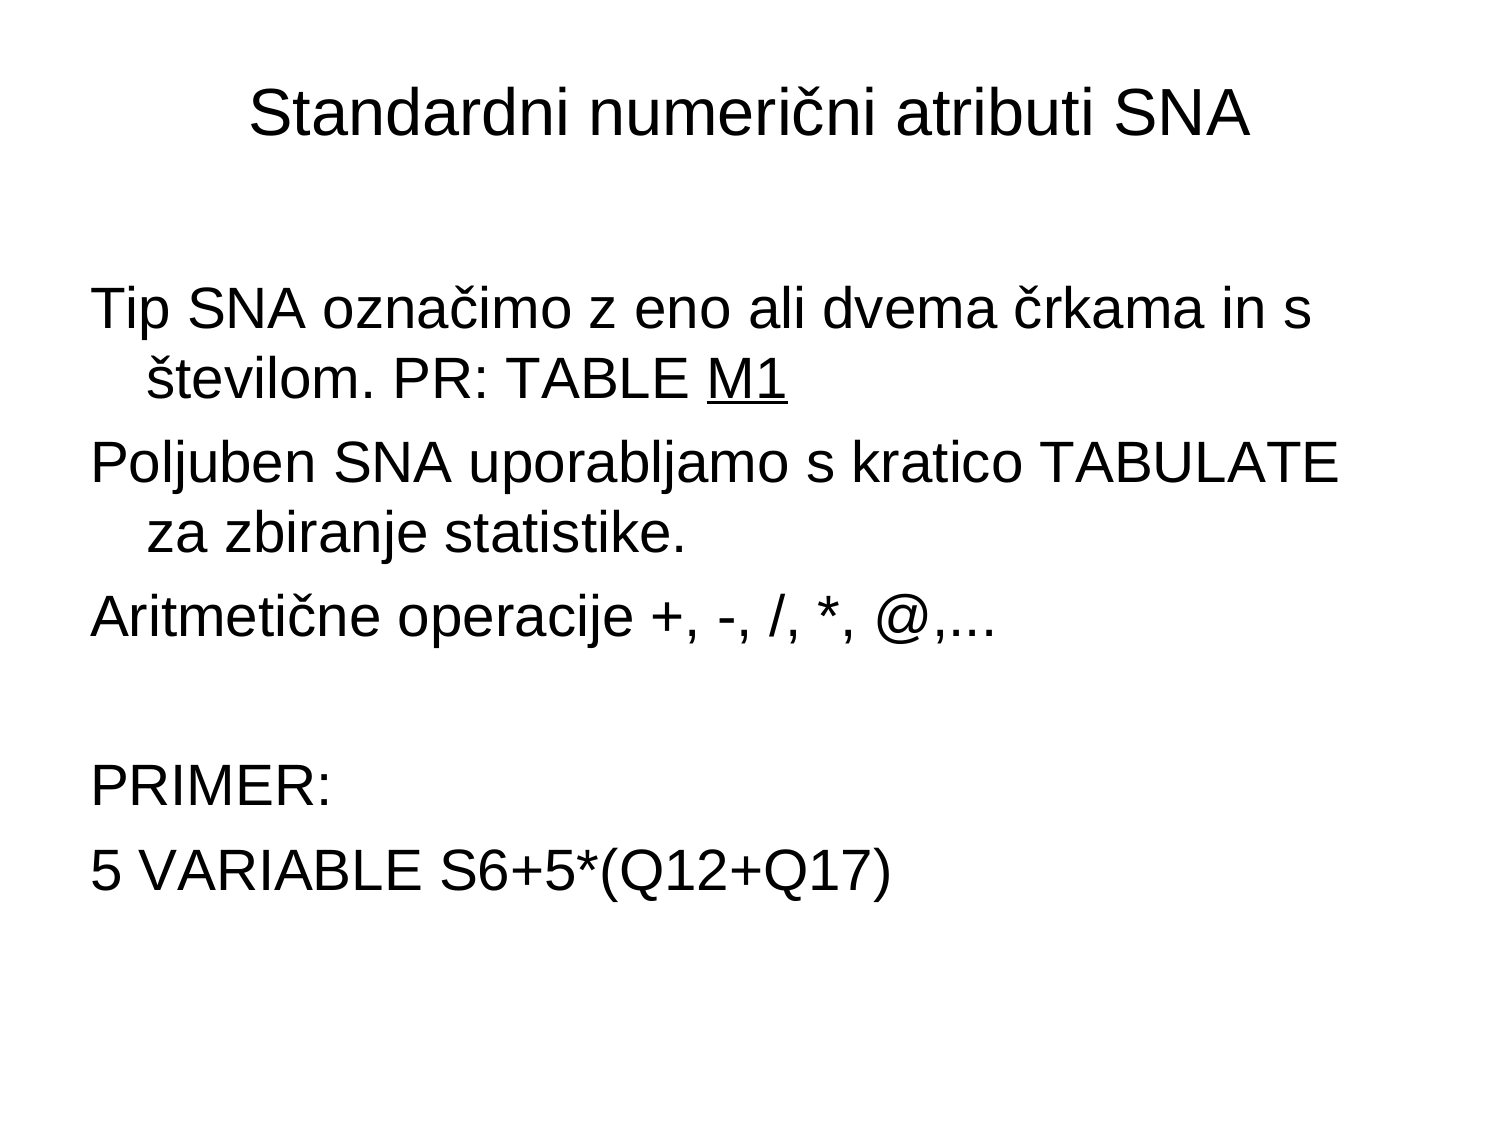

# Standardni numerični atributi SNA
Tip SNA označimo z eno ali dvema črkama in s številom. PR: TABLE M1
Poljuben SNA uporabljamo s kratico TABULATE za zbiranje statistike.
Aritmetične operacije +, -, /, *, @,...
PRIMER:
5 VARIABLE S6+5*(Q12+Q17)